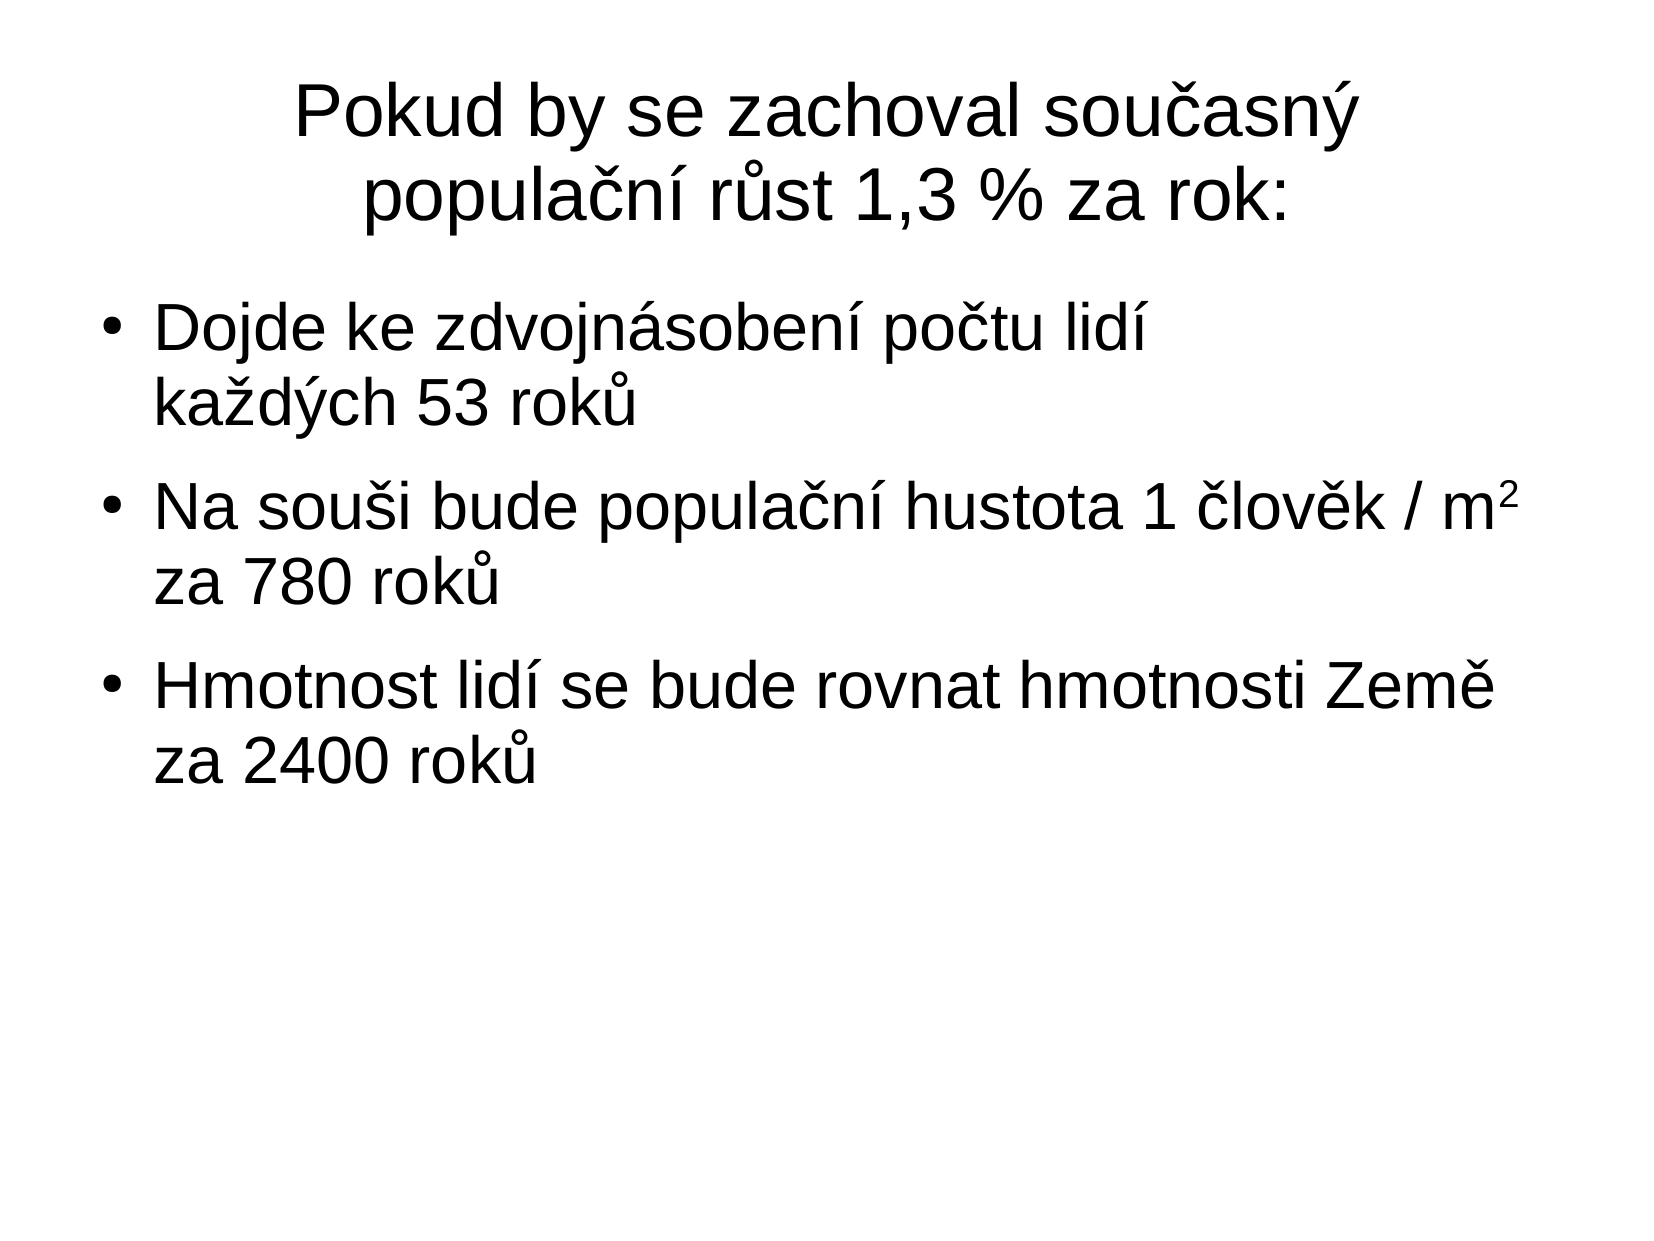

# Pokud by se zachoval současný populační růst 1,3 % za rok:
Dojde ke zdvojnásobení počtu lidí
každých 53 roků
Na souši bude populační hustota 1 člověk / m2
za 780 roků
Hmotnost lidí se bude rovnat hmotnosti Země
za 2400 roků